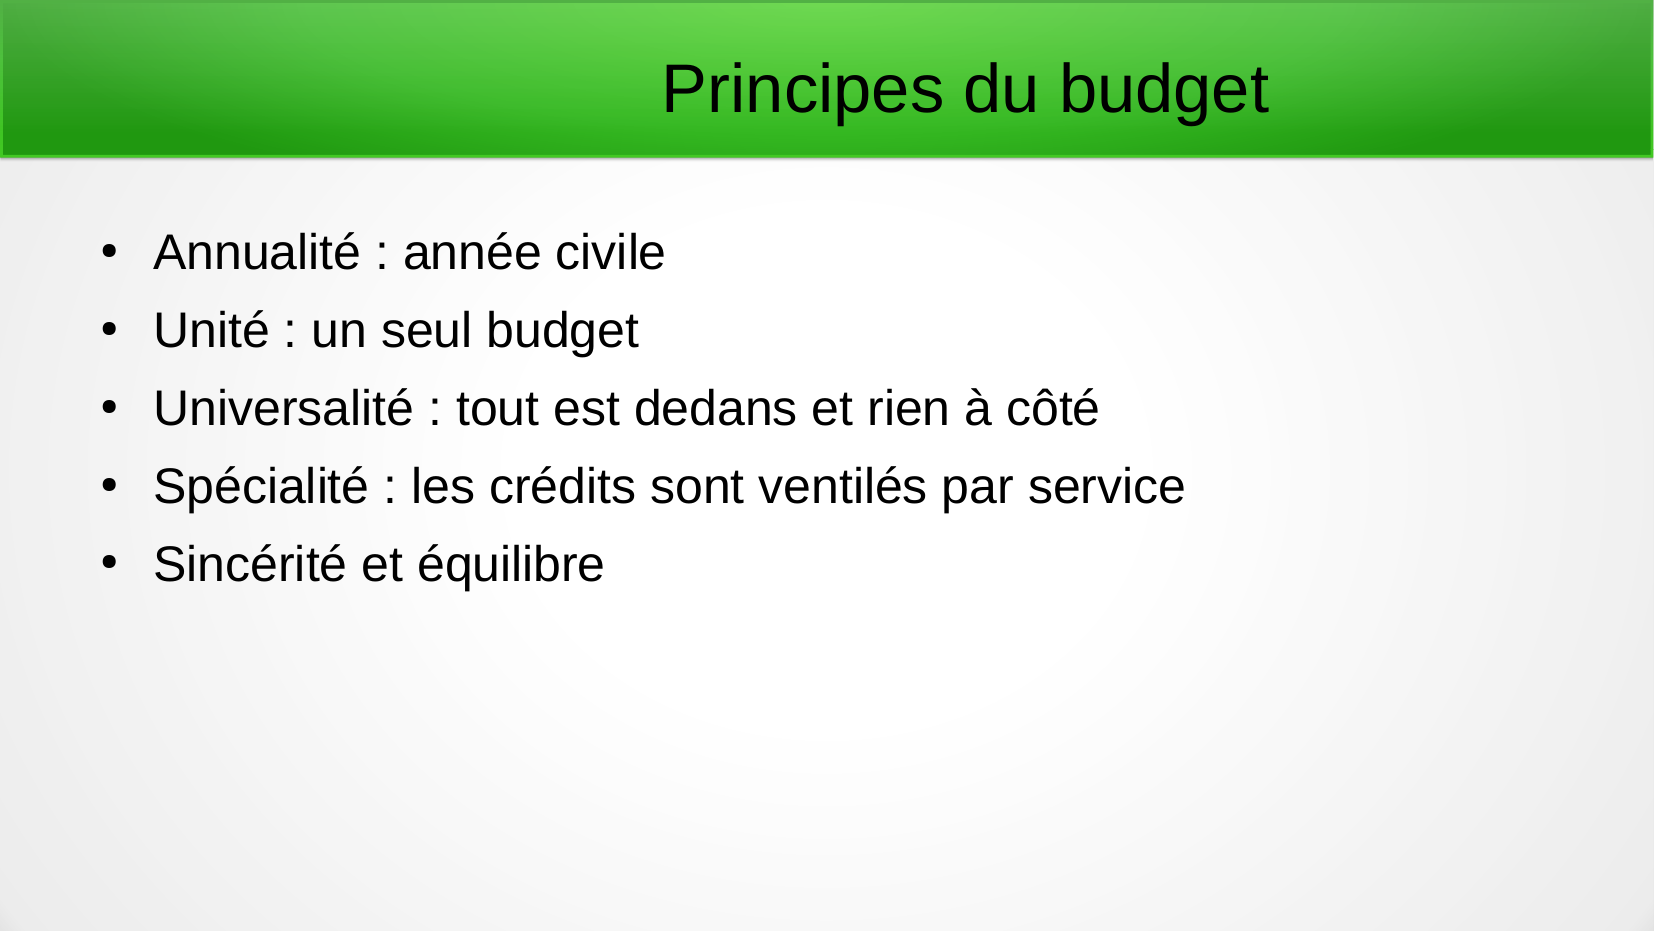

# Principes du budget
Annualité : année civile
Unité : un seul budget
Universalité : tout est dedans et rien à côté
Spécialité : les crédits sont ventilés par service
Sincérité et équilibre